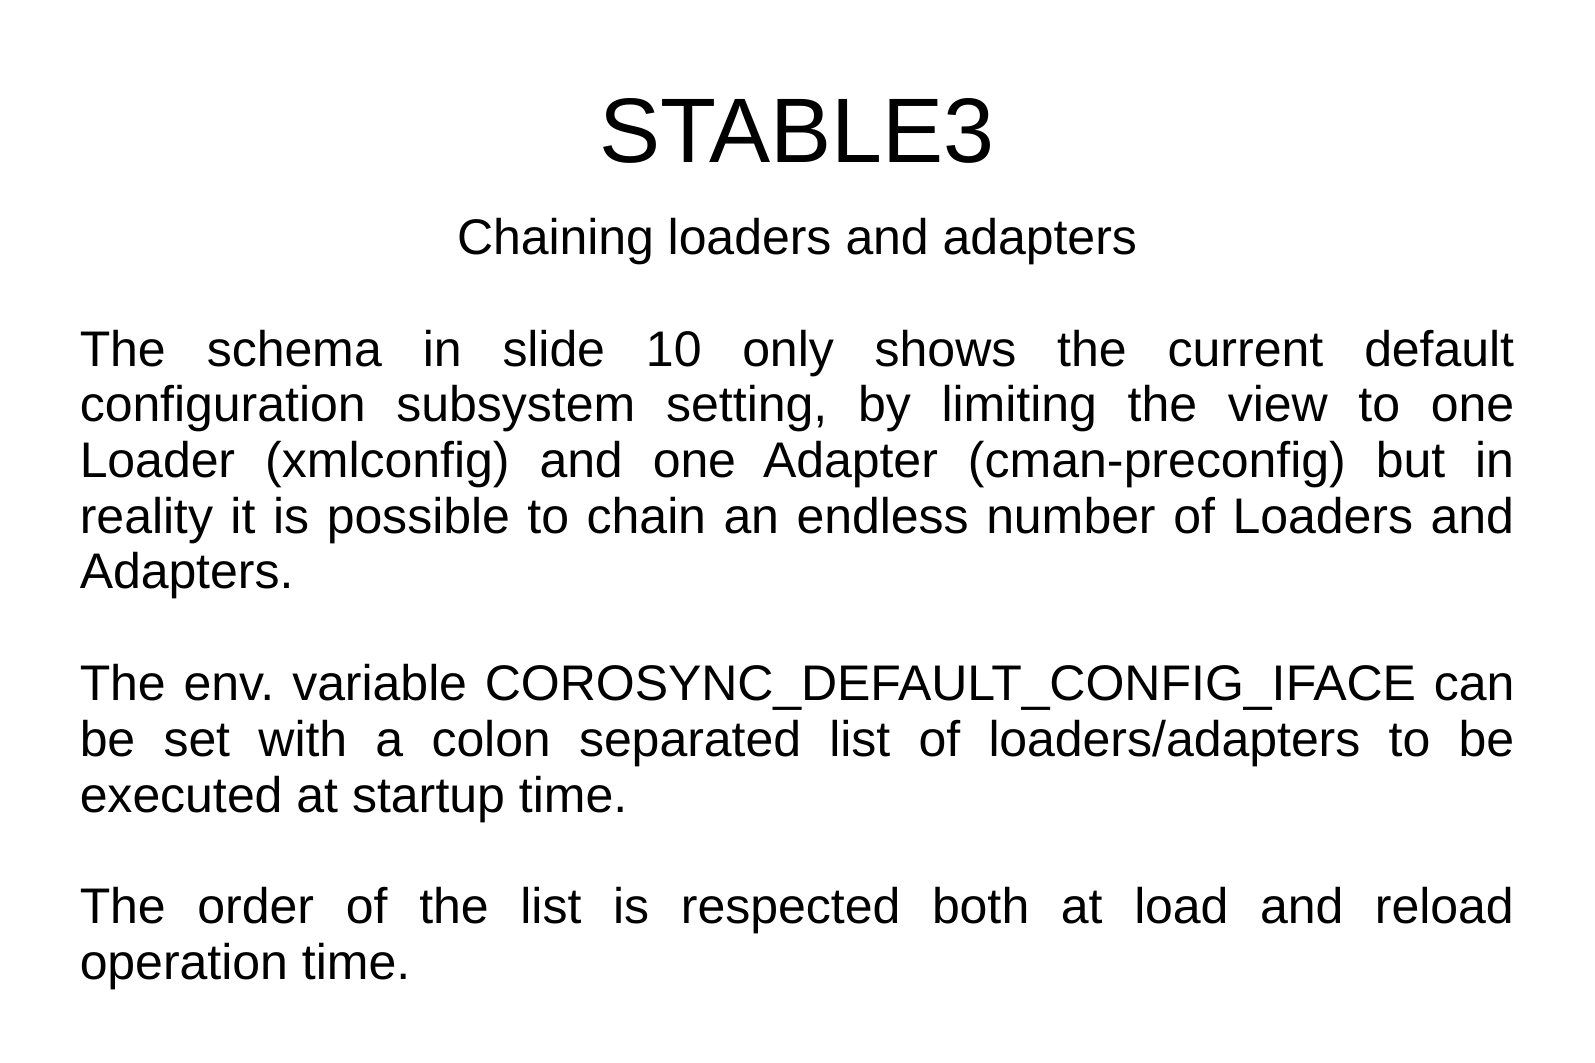

# STABLE3
Chaining loaders and adapters
The schema in slide 10 only shows the current default configuration subsystem setting, by limiting the view to one Loader (xmlconfig) and one Adapter (cman-preconfig) but in reality it is possible to chain an endless number of Loaders and Adapters.
The env. variable COROSYNC_DEFAULT_CONFIG_IFACE can be set with a colon separated list of loaders/adapters to be executed at startup time.
The order of the list is respected both at load and reload operation time.